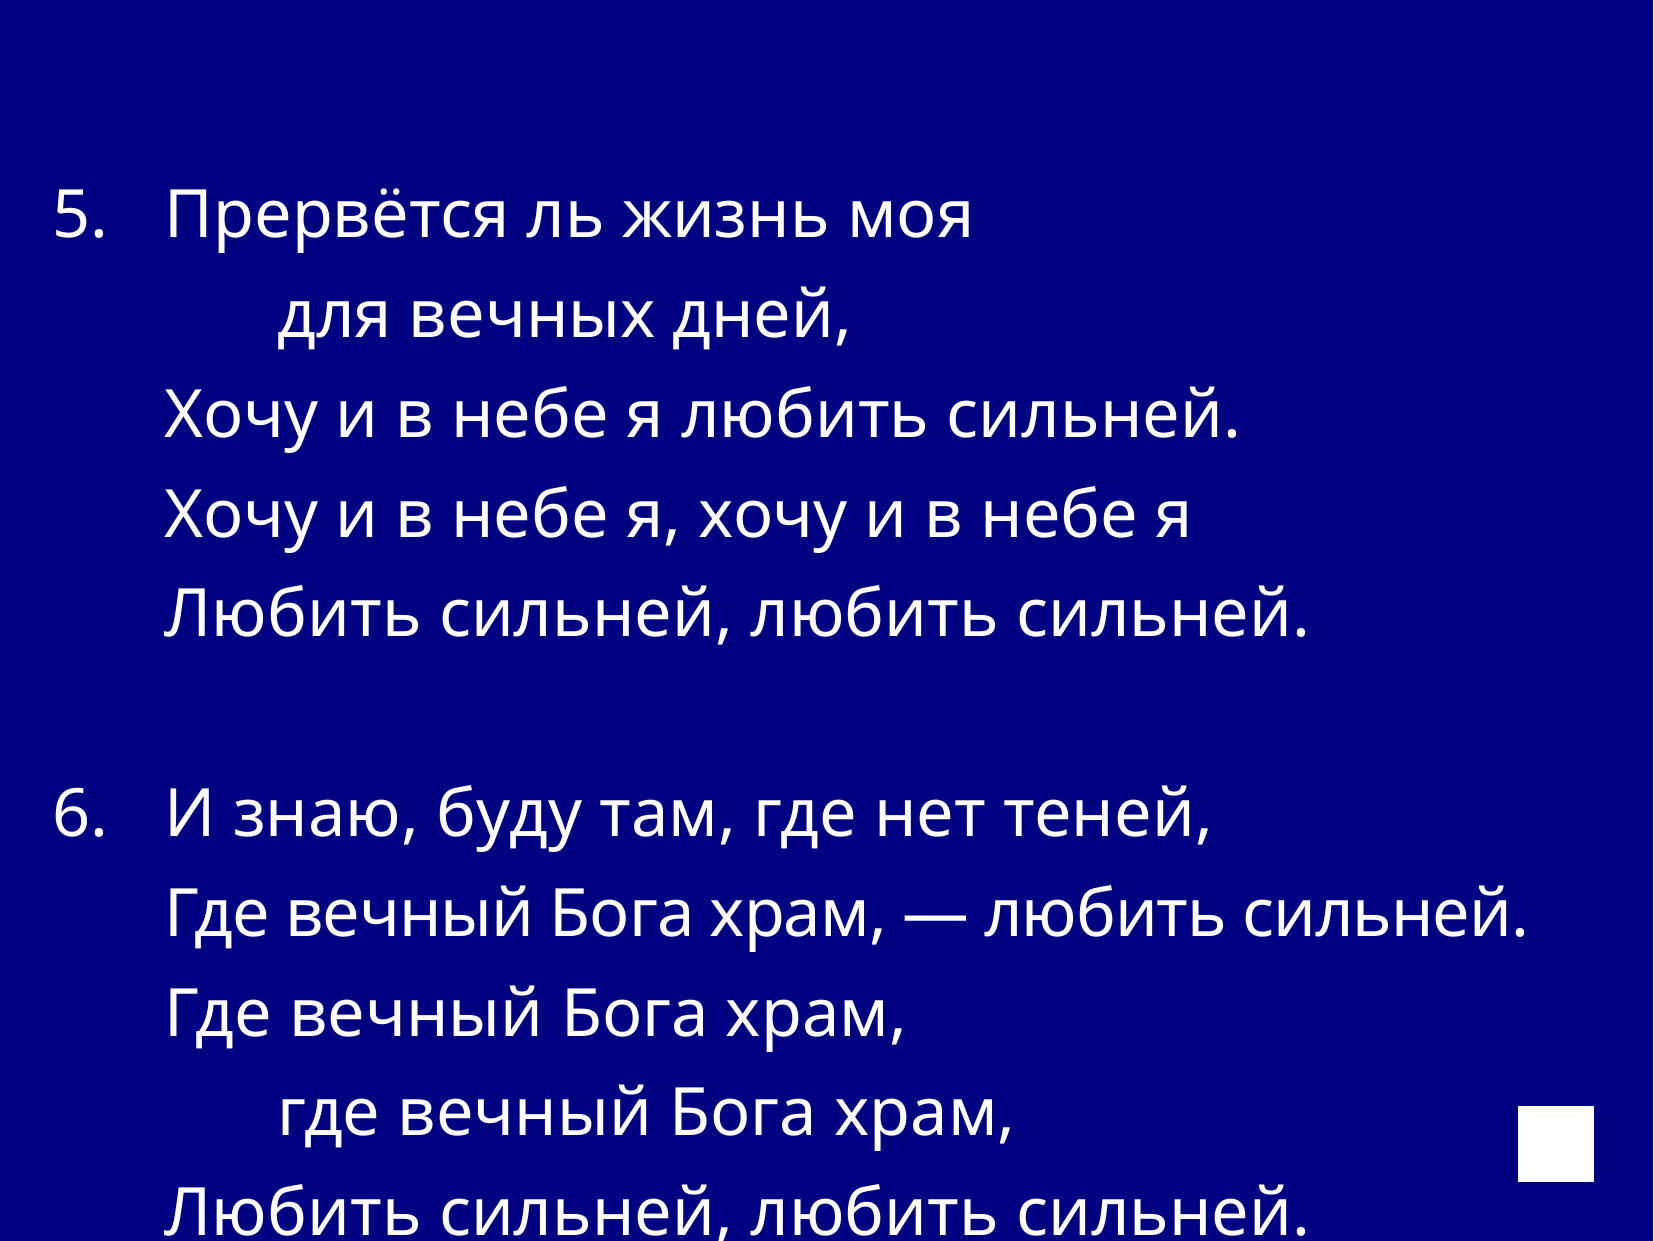

5.	Прервётся ль жизнь моя
		для вечных дней,
	Хочу и в небе я любить сильней.
	Хочу и в небе я, хочу и в небе я
	Любить сильней, любить сильней.
6.	И знаю, буду там, где нет теней,
	Где вечный Бога храм, — любить сильней.
	Где вечный Бога храм,
		где вечный Бога храм,
	Любить сильней, любить сильней.